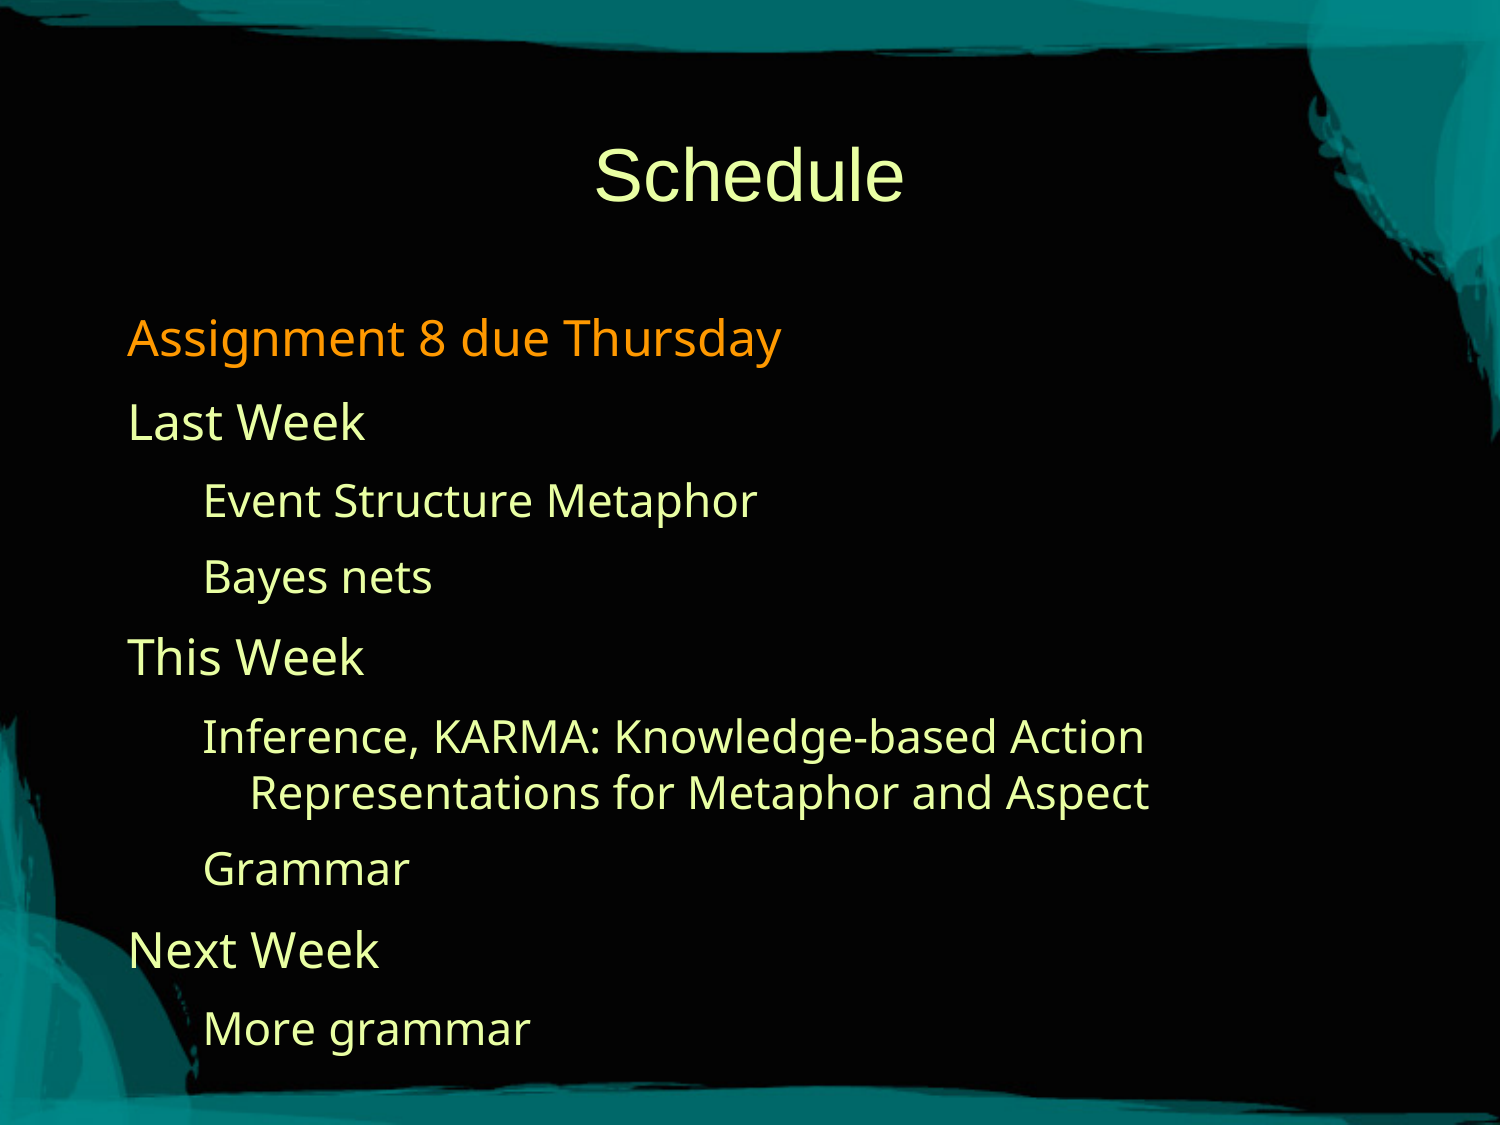

# Schedule
Assignment 8 due Thursday
Last Week
Event Structure Metaphor
Bayes nets
This Week
Inference, KARMA: Knowledge-based Action Representations for Metaphor and Aspect
Grammar
Next Week
More grammar